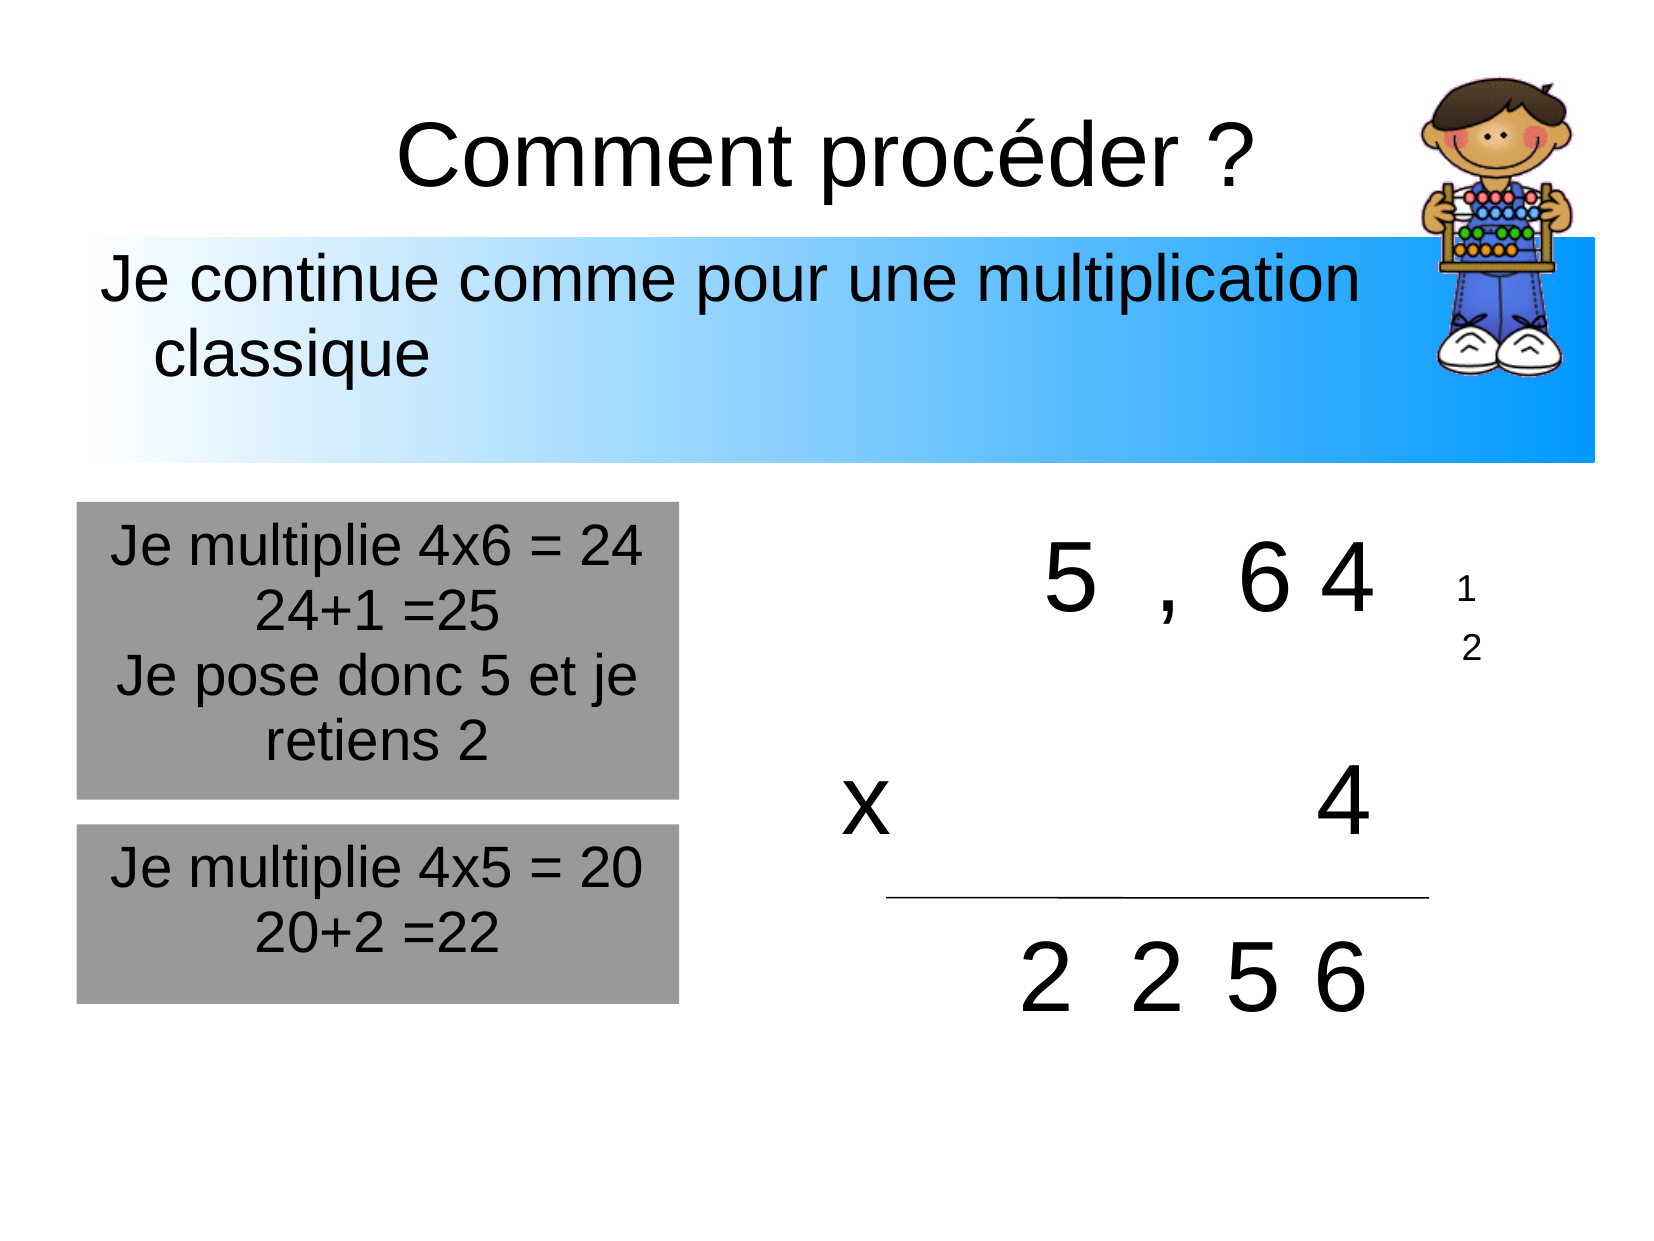

# Comment procéder ?
Je continue comme pour une multiplication classique
Je multiplie 4x6 = 24
24+1 =25
Je pose donc 5 et je retiens 2
	 5 , 6 4
x	 			4
1
2
Je multiplie 4x5 = 20
20+2 =22
2 2
5
6